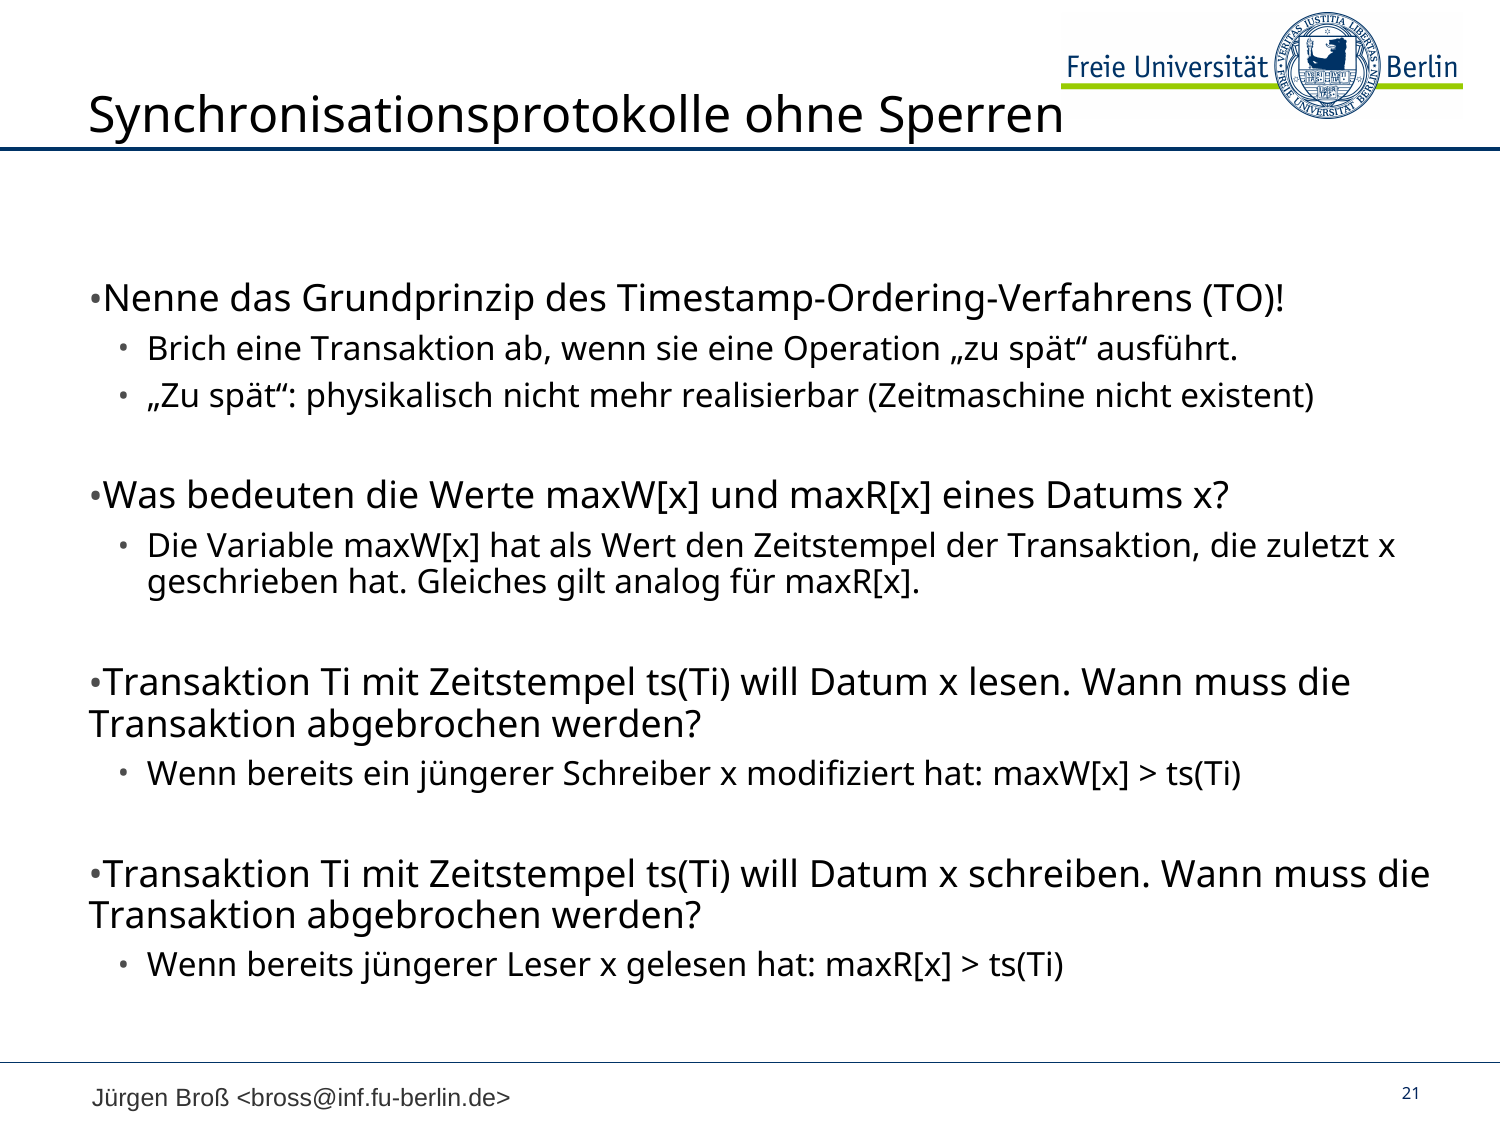

# Synchronisationsprotokolle ohne Sperren
Nenne das Grundprinzip des Timestamp-Ordering-Verfahrens (TO)!
Brich eine Transaktion ab, wenn sie eine Operation „zu spät“ ausführt.
„Zu spät“: physikalisch nicht mehr realisierbar (Zeitmaschine nicht existent)
Was bedeuten die Werte maxW[x] und maxR[x] eines Datums x?
Die Variable maxW[x] hat als Wert den Zeitstempel der Transaktion, die zuletzt x geschrieben hat. Gleiches gilt analog für maxR[x].
Transaktion Ti mit Zeitstempel ts(Ti) will Datum x lesen. Wann muss die Transaktion abgebrochen werden?
Wenn bereits ein jüngerer Schreiber x modifiziert hat: maxW[x] > ts(Ti)
Transaktion Ti mit Zeitstempel ts(Ti) will Datum x schreiben. Wann muss die Transaktion abgebrochen werden?
Wenn bereits jüngerer Leser x gelesen hat: maxR[x] > ts(Ti)